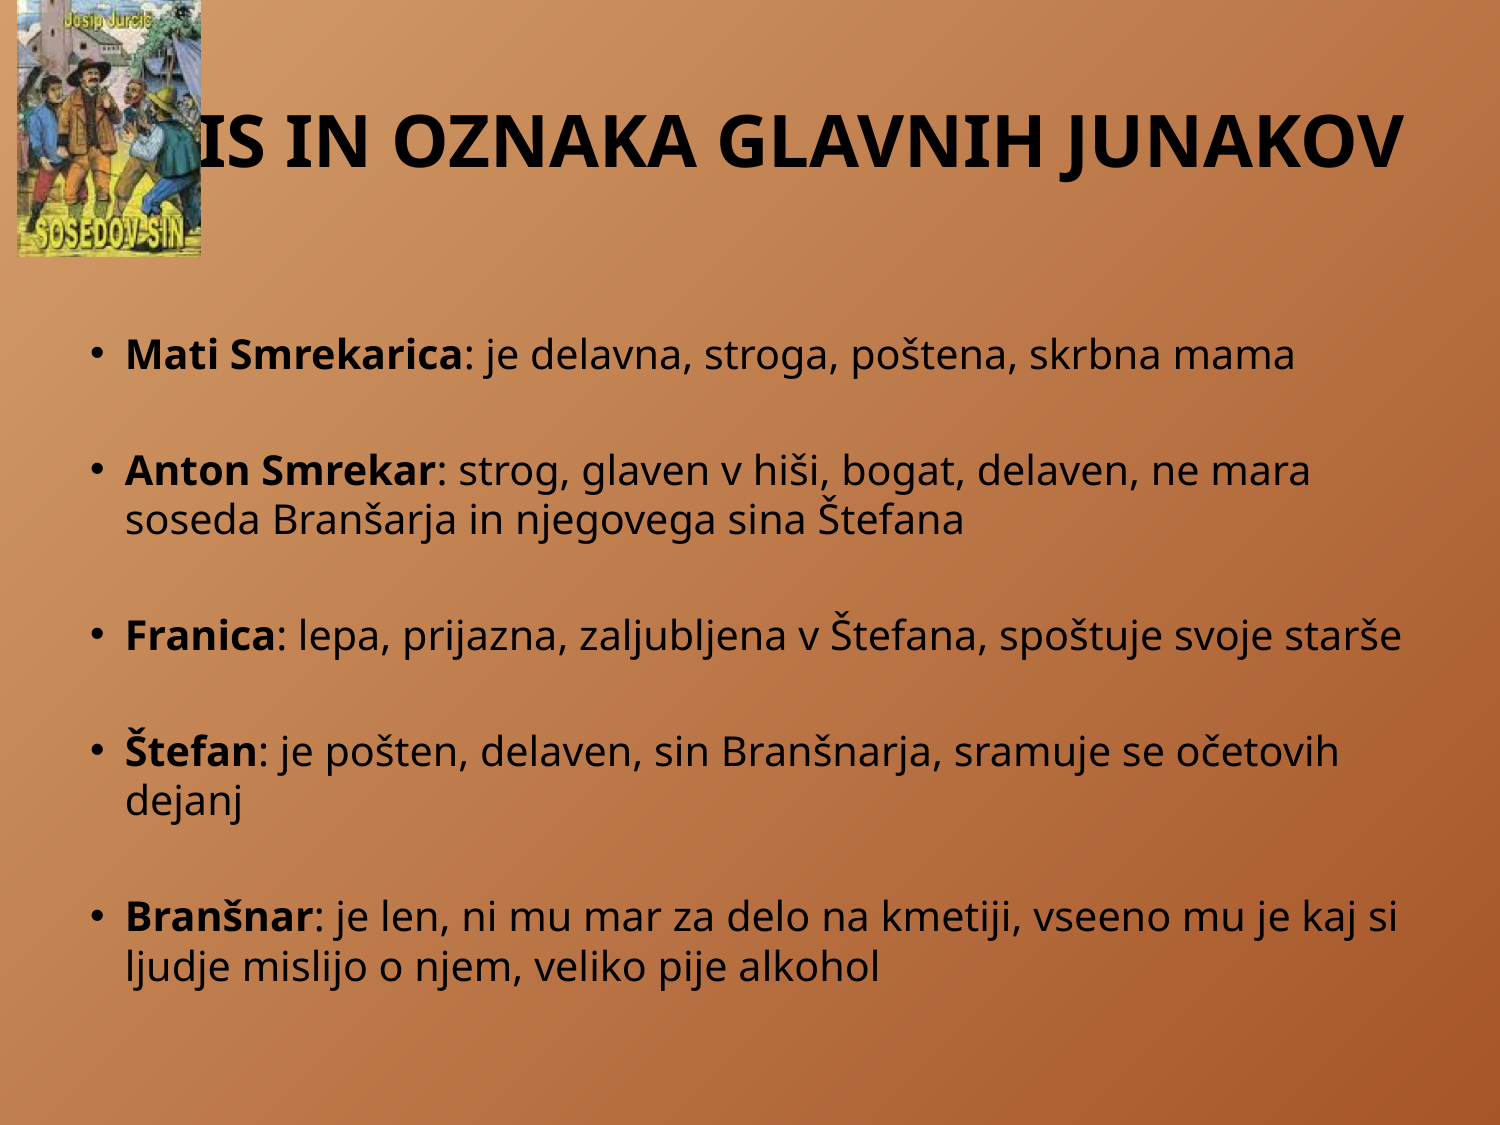

# OPIS IN OZNAKA GLAVNIH JUNAKOV
Mati Smrekarica: je delavna, stroga, poštena, skrbna mama
Anton Smrekar: strog, glaven v hiši, bogat, delaven, ne mara soseda Branšarja in njegovega sina Štefana
Franica: lepa, prijazna, zaljubljena v Štefana, spoštuje svoje starše
Štefan: je pošten, delaven, sin Branšnarja, sramuje se očetovih dejanj
Branšnar: je len, ni mu mar za delo na kmetiji, vseeno mu je kaj si ljudje mislijo o njem, veliko pije alkohol